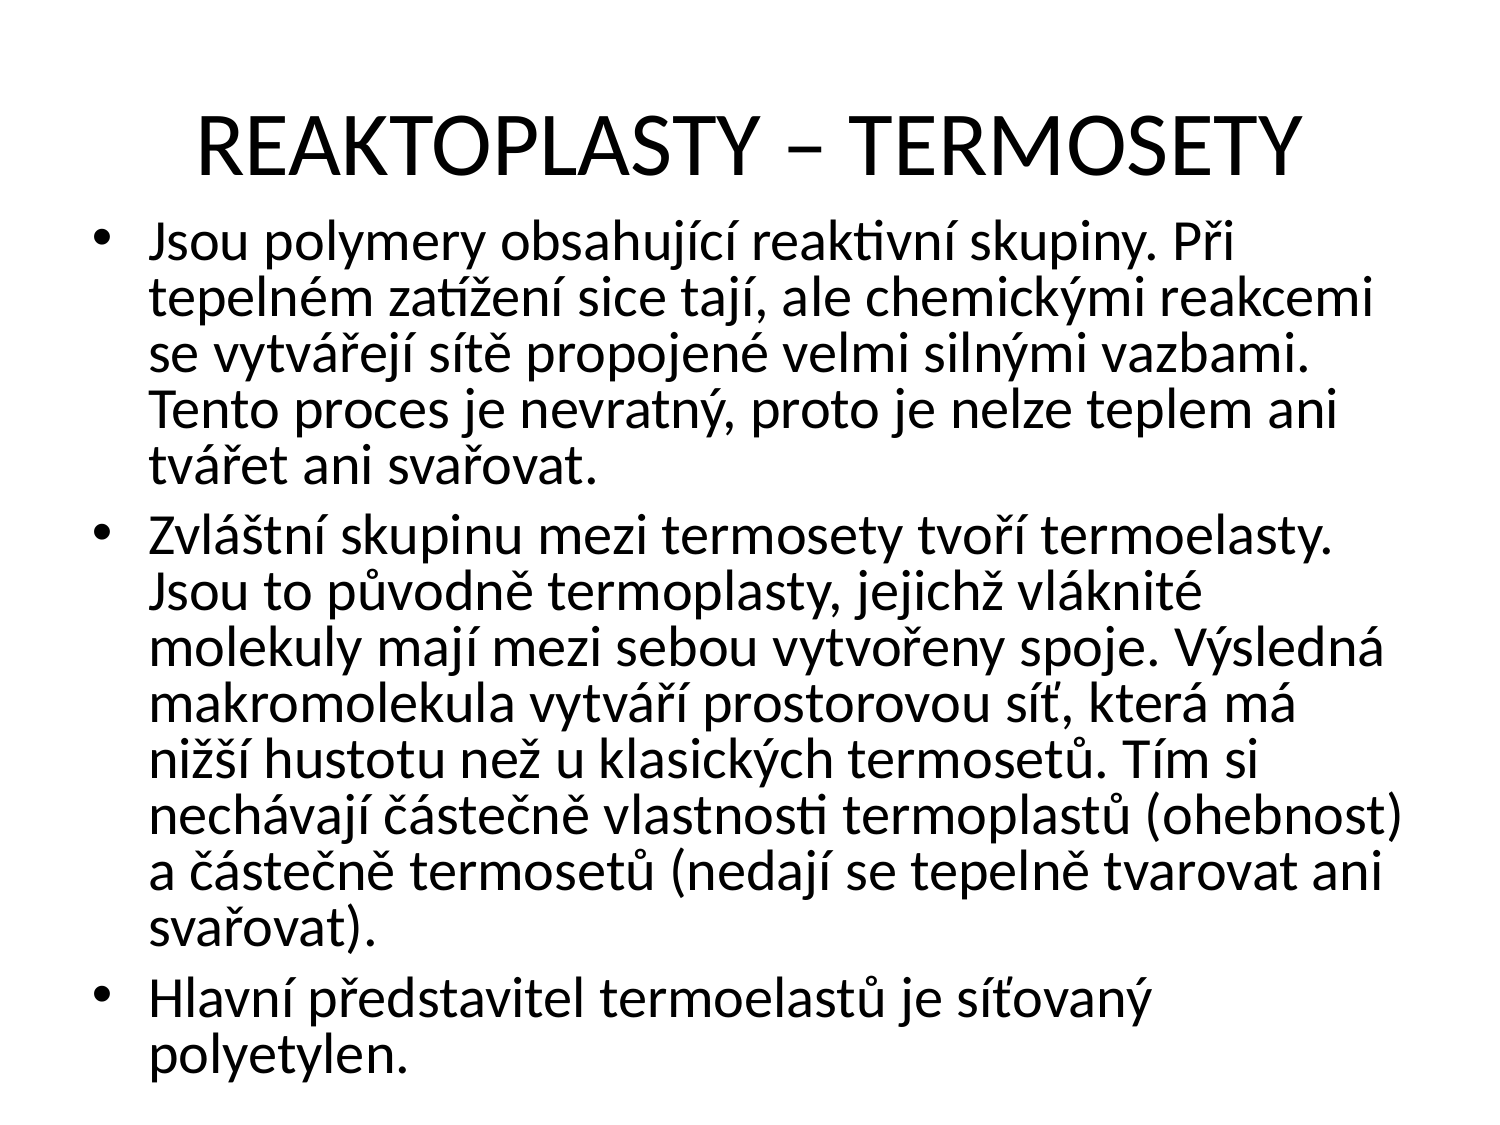

# REAKTOPLASTY – TERMOSETY
Jsou polymery obsahující reaktivní skupiny. Při tepelném zatížení sice tají, ale chemickými reakcemi se vytvářejí sítě propojené velmi silnými vazbami. Tento proces je nevratný, proto je nelze teplem ani tvářet ani svařovat.
Zvláštní skupinu mezi termosety tvoří termoelasty. Jsou to původně termoplasty, jejichž vláknité molekuly mají mezi sebou vytvořeny spoje. Výsledná makromolekula vytváří prostorovou síť, která má nižší hustotu než u klasických termosetů. Tím si nechávají částečně vlastnosti termoplastů (ohebnost) a částečně termosetů (nedají se tepelně tvarovat ani svařovat).
Hlavní představitel termoelastů je síťovaný polyetylen.